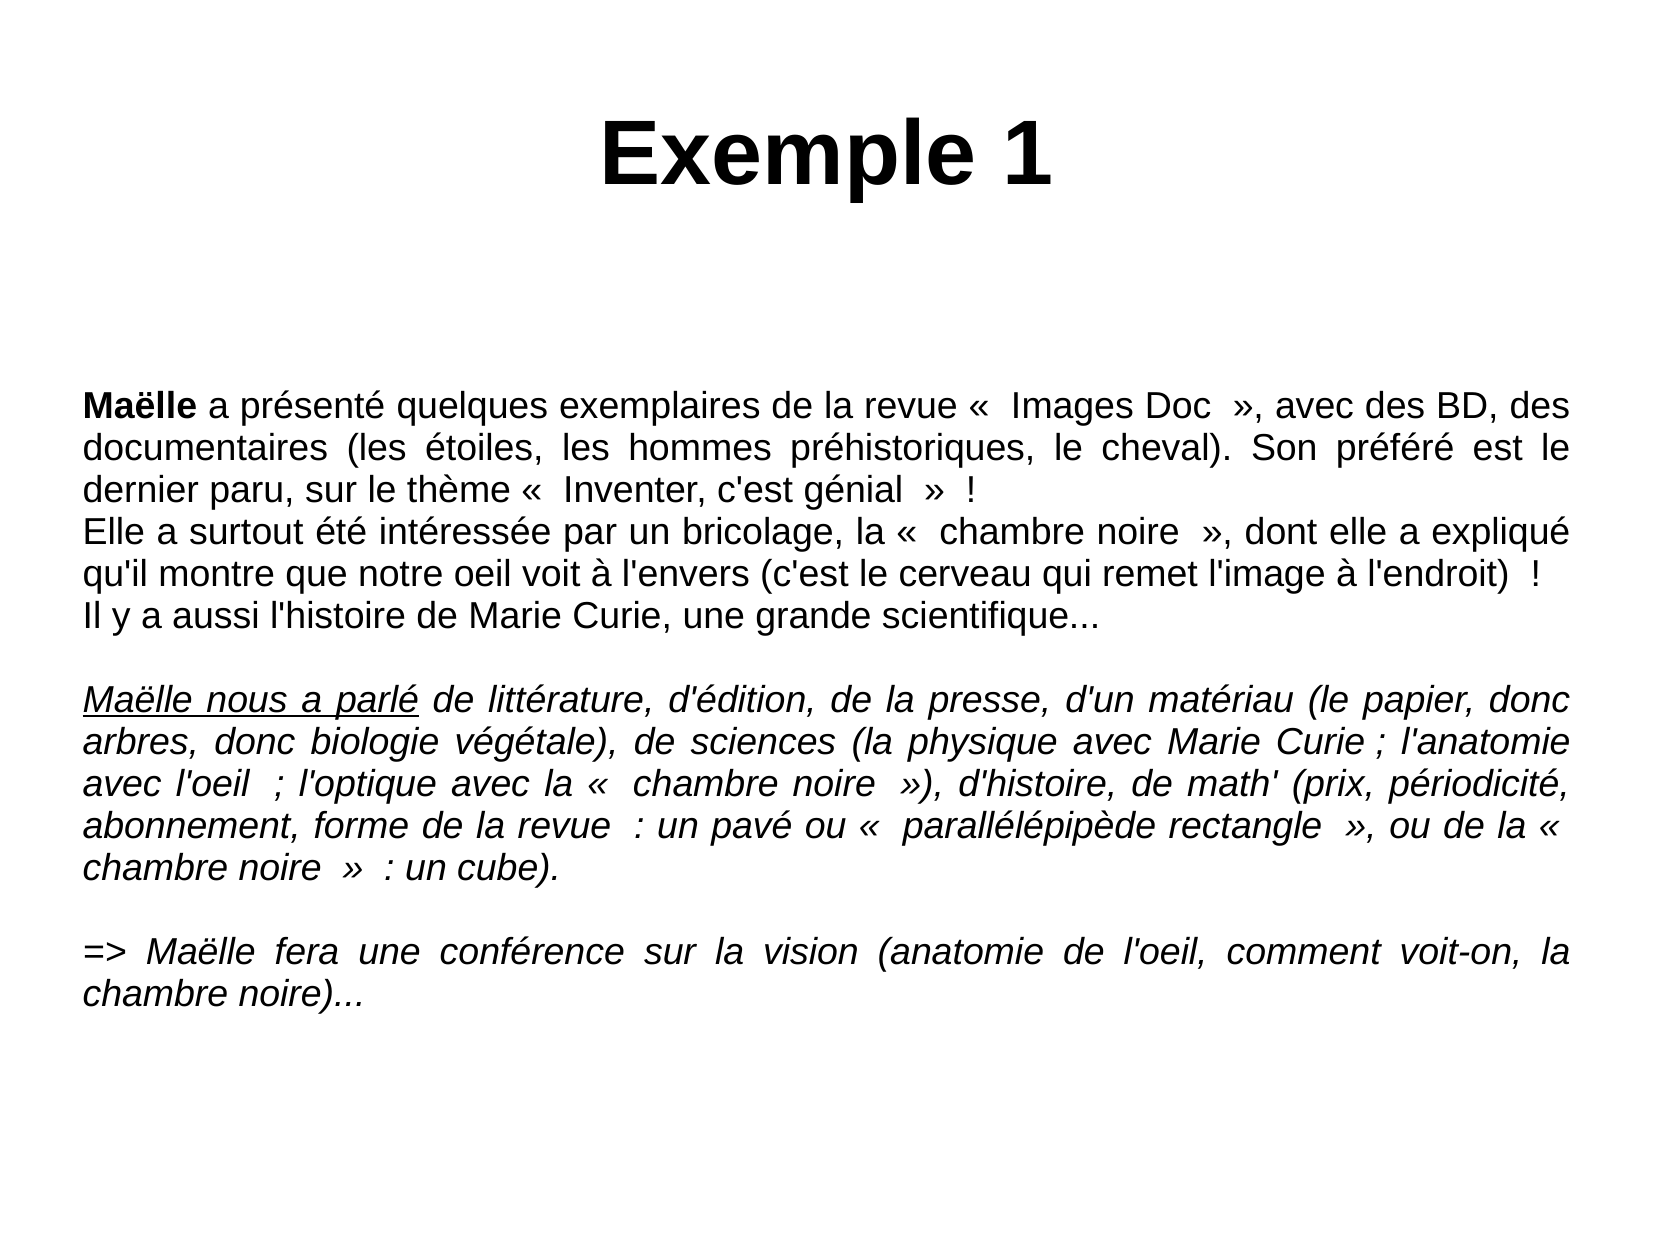

# Exemple 1
Maëlle a présenté quelques exemplaires de la revue «  Images Doc  », avec des BD, des documentaires (les étoiles, les hommes préhistoriques, le cheval). Son préféré est le dernier paru, sur le thème «  Inventer, c'est génial  »  !
Elle a surtout été intéressée par un bricolage, la «  chambre noire  », dont elle a expliqué qu'il montre que notre oeil voit à l'envers (c'est le cerveau qui remet l'image à l'endroit)  !
Il y a aussi l'histoire de Marie Curie, une grande scientifique...
Maëlle nous a parlé de littérature, d'édition, de la presse, d'un matériau (le papier, donc arbres, donc biologie végétale), de sciences (la physique avec Marie Curie ; l'anatomie avec l'oeil  ; l'optique avec la «  chambre noire  »), d'histoire, de math' (prix, périodicité, abonnement, forme de la revue  : un pavé ou «  parallélépipède rectangle  », ou de la «  chambre noire  »  : un cube).
=> Maëlle fera une conférence sur la vision (anatomie de l'oeil, comment voit-on, la chambre noire)...